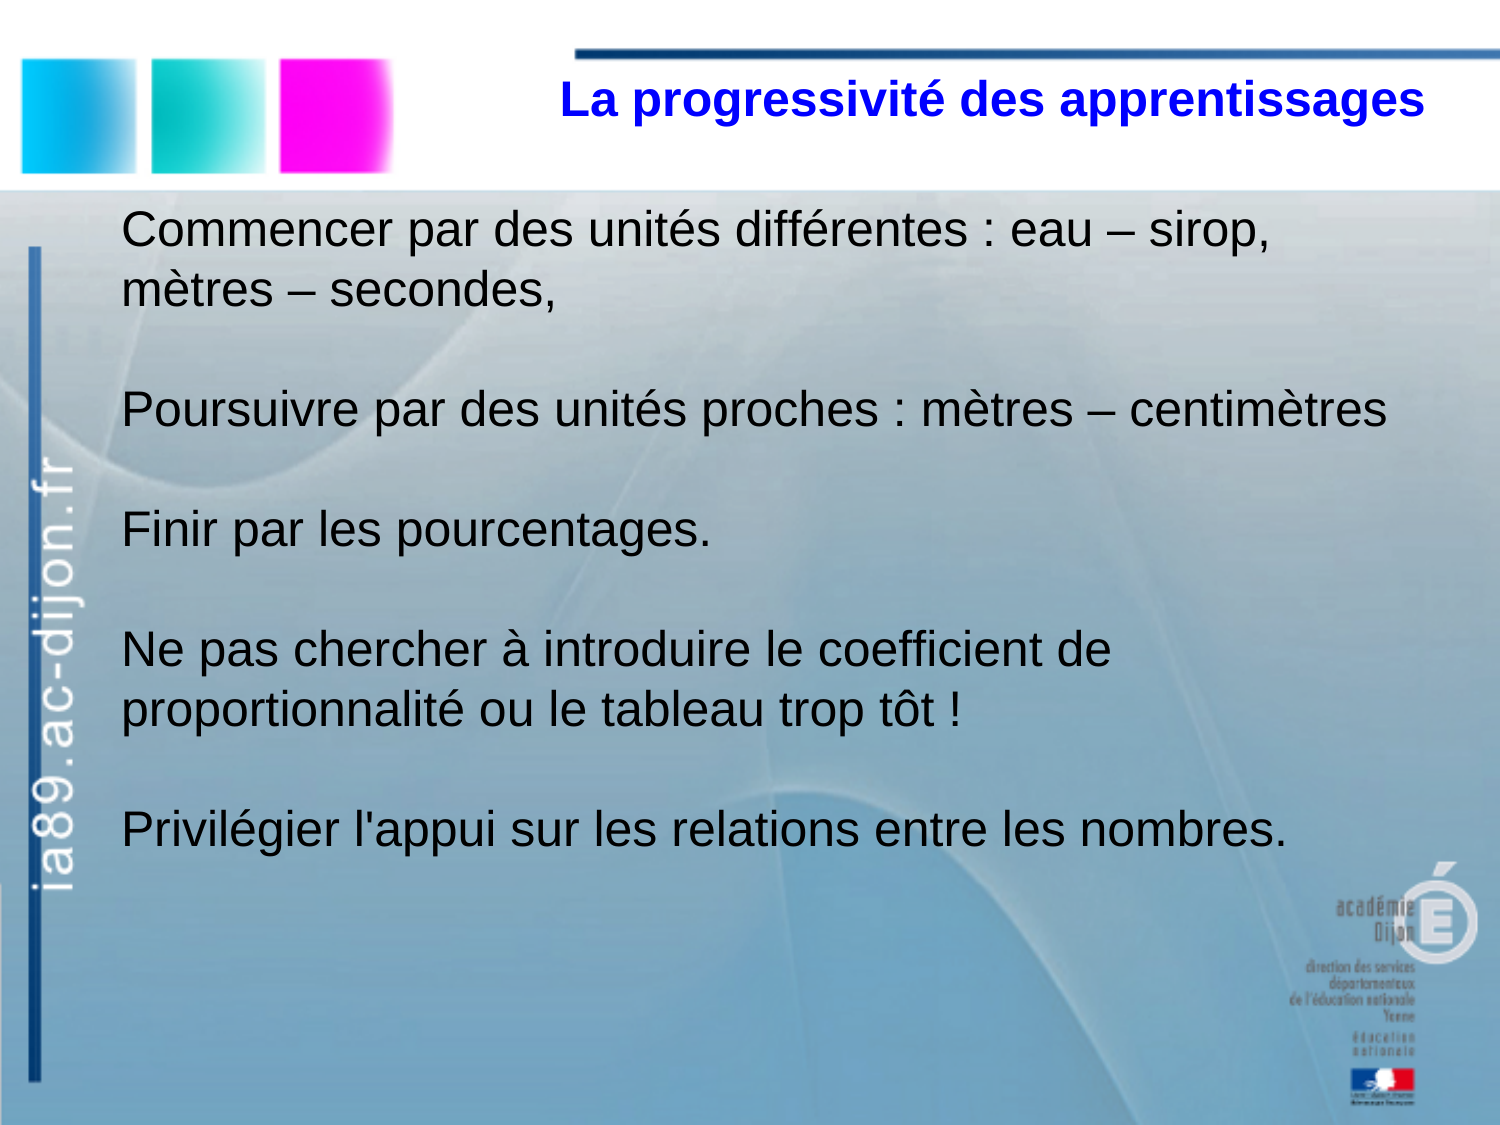

La progressivité des apprentissages
Commencer par des unités différentes : eau – sirop, mètres – secondes,
Poursuivre par des unités proches : mètres – centimètres
Finir par les pourcentages.
Ne pas chercher à introduire le coefficient de proportionnalité ou le tableau trop tôt !
Privilégier l'appui sur les relations entre les nombres.